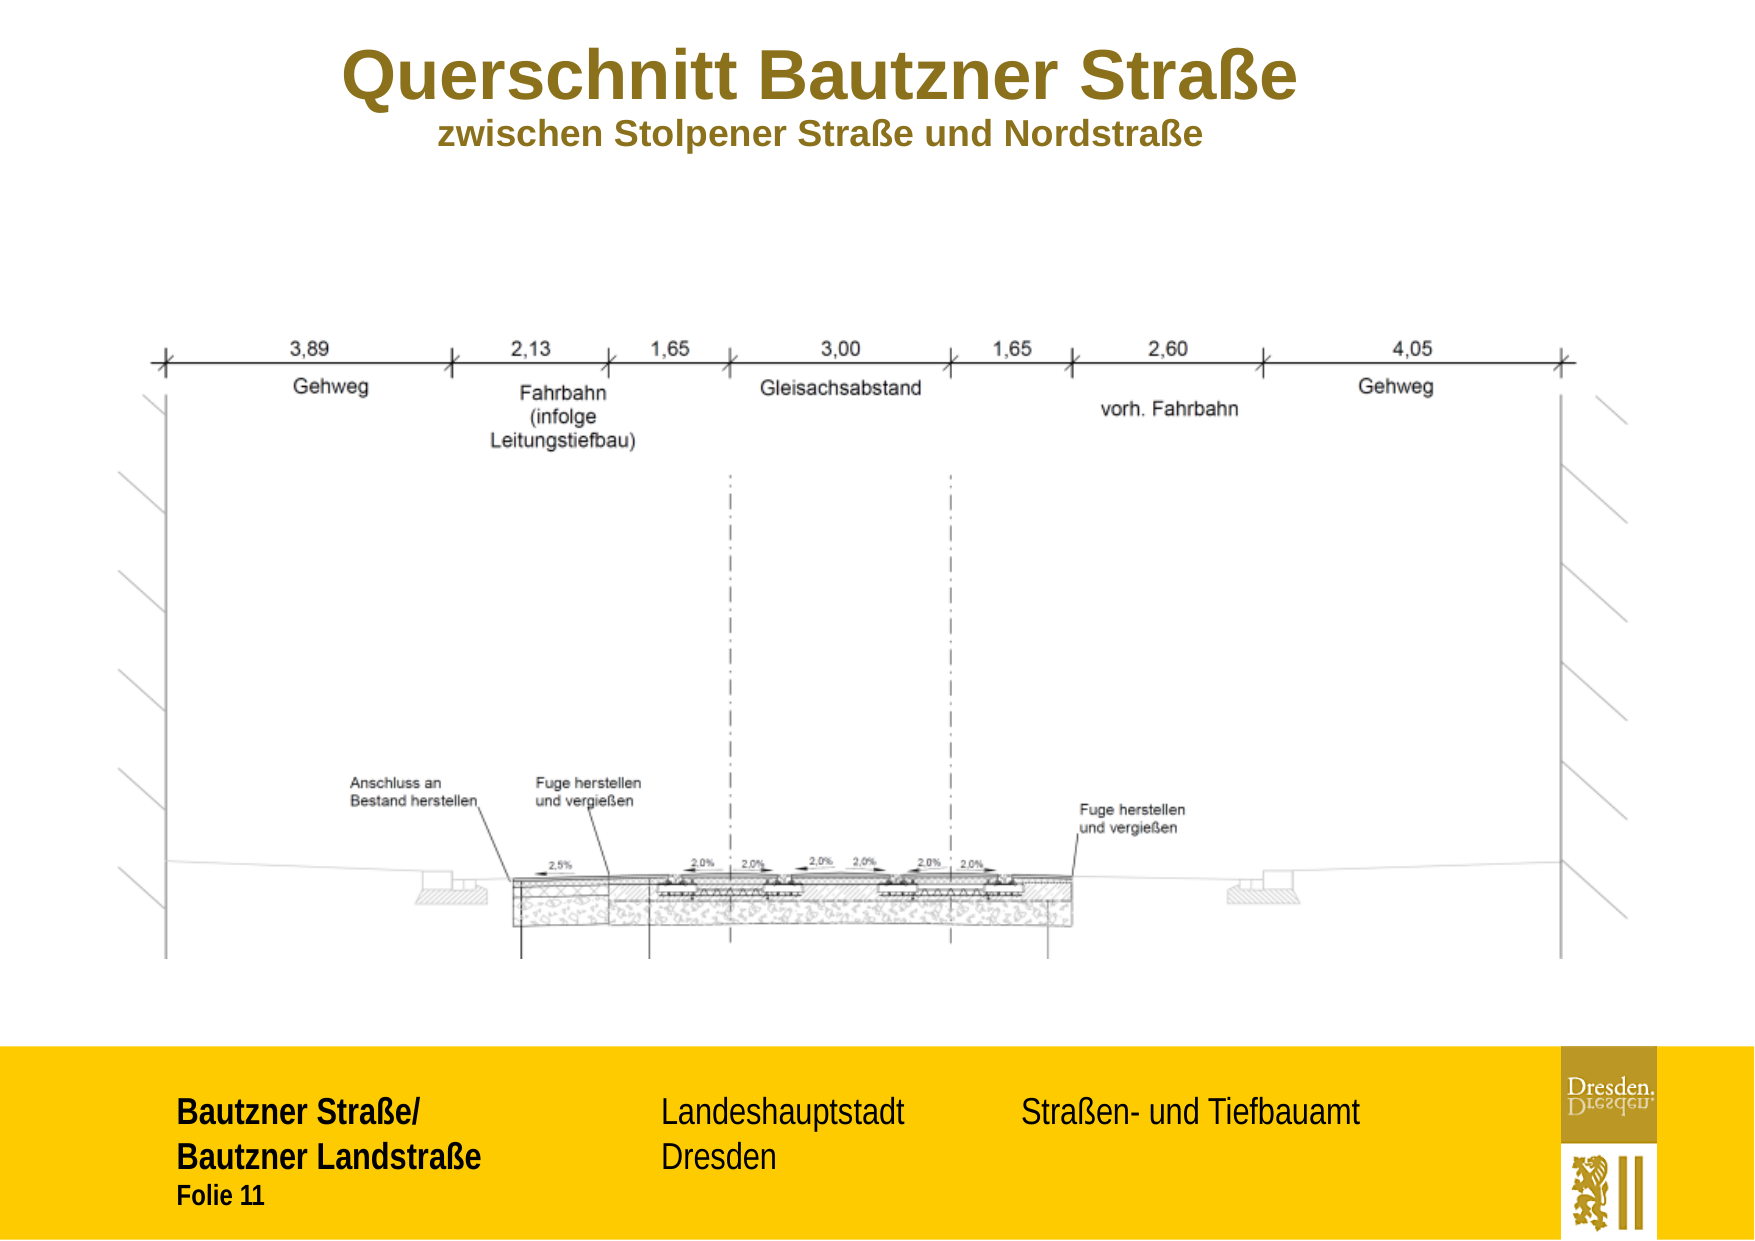

Querschnitt Bautzner Straße
zwischen Stolpener Straße und Nordstraße